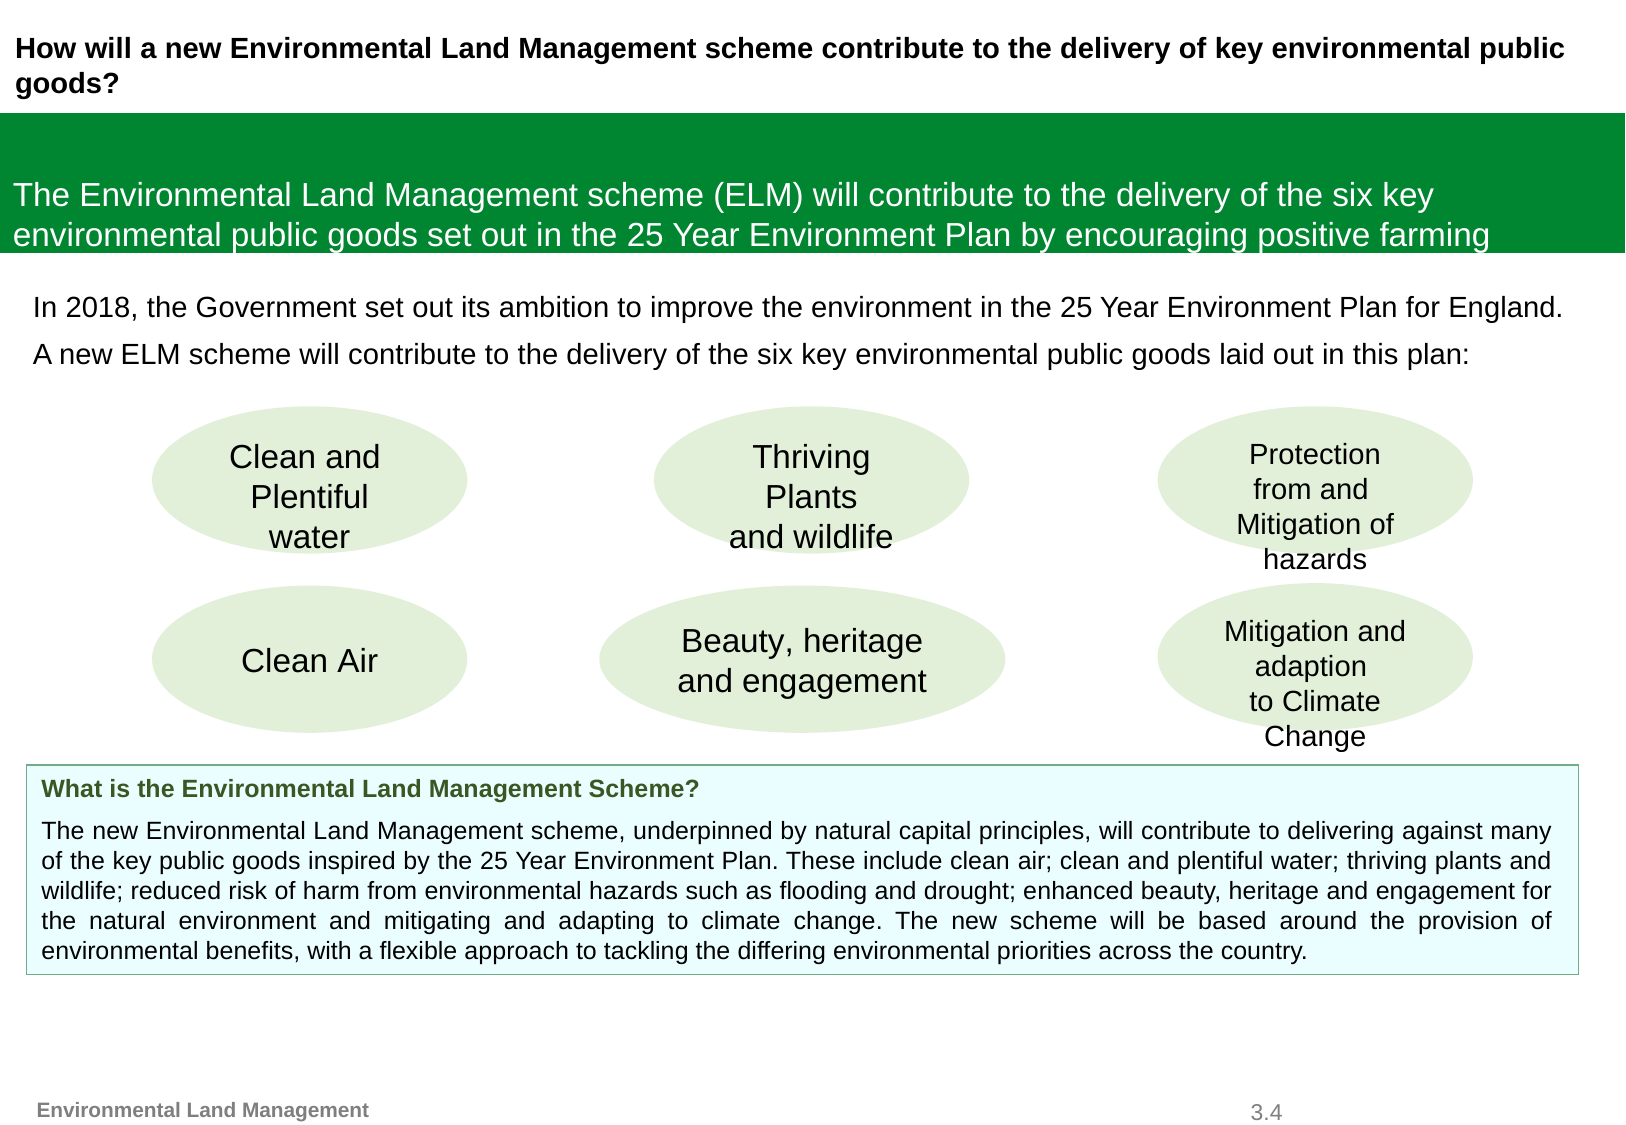

How will a new Environmental Land Management scheme contribute to the delivery of key environmental public goods?
# Slide 3.4 How will a new Environmental Land Management scheme contribute to the delivery of key environmental public goods?
The Environmental Land Management scheme (ELM) will contribute to the delivery of the six key environmental public goods set out in the 25 Year Environment Plan by encouraging positive farming practices.
In 2018, the Government set out its ambition to improve the environment in the 25 Year Environment Plan for England.
A new ELM scheme will contribute to the delivery of the six key environmental public goods laid out in this plan:
Clean and
Plentiful water
Thriving Plants
and wildlife
Protection from and
Mitigation of hazards
Mitigation and adaption
to Climate Change
Clean Air
Beauty, heritage
and engagement
What is the Environmental Land Management Scheme?
The new Environmental Land Management scheme, underpinned by natural capital principles, will contribute to delivering against many of the key public goods inspired by the 25 Year Environment Plan. These include clean air; clean and plentiful water; thriving plants and wildlife; reduced risk of harm from environmental hazards such as flooding and drought; enhanced beauty, heritage and engagement for the natural environment and mitigating and adapting to climate change. The new scheme will be based around the provision of environmental benefits, with a flexible approach to tackling the differing environmental priorities across the country.
3.4
Environmental Land Management